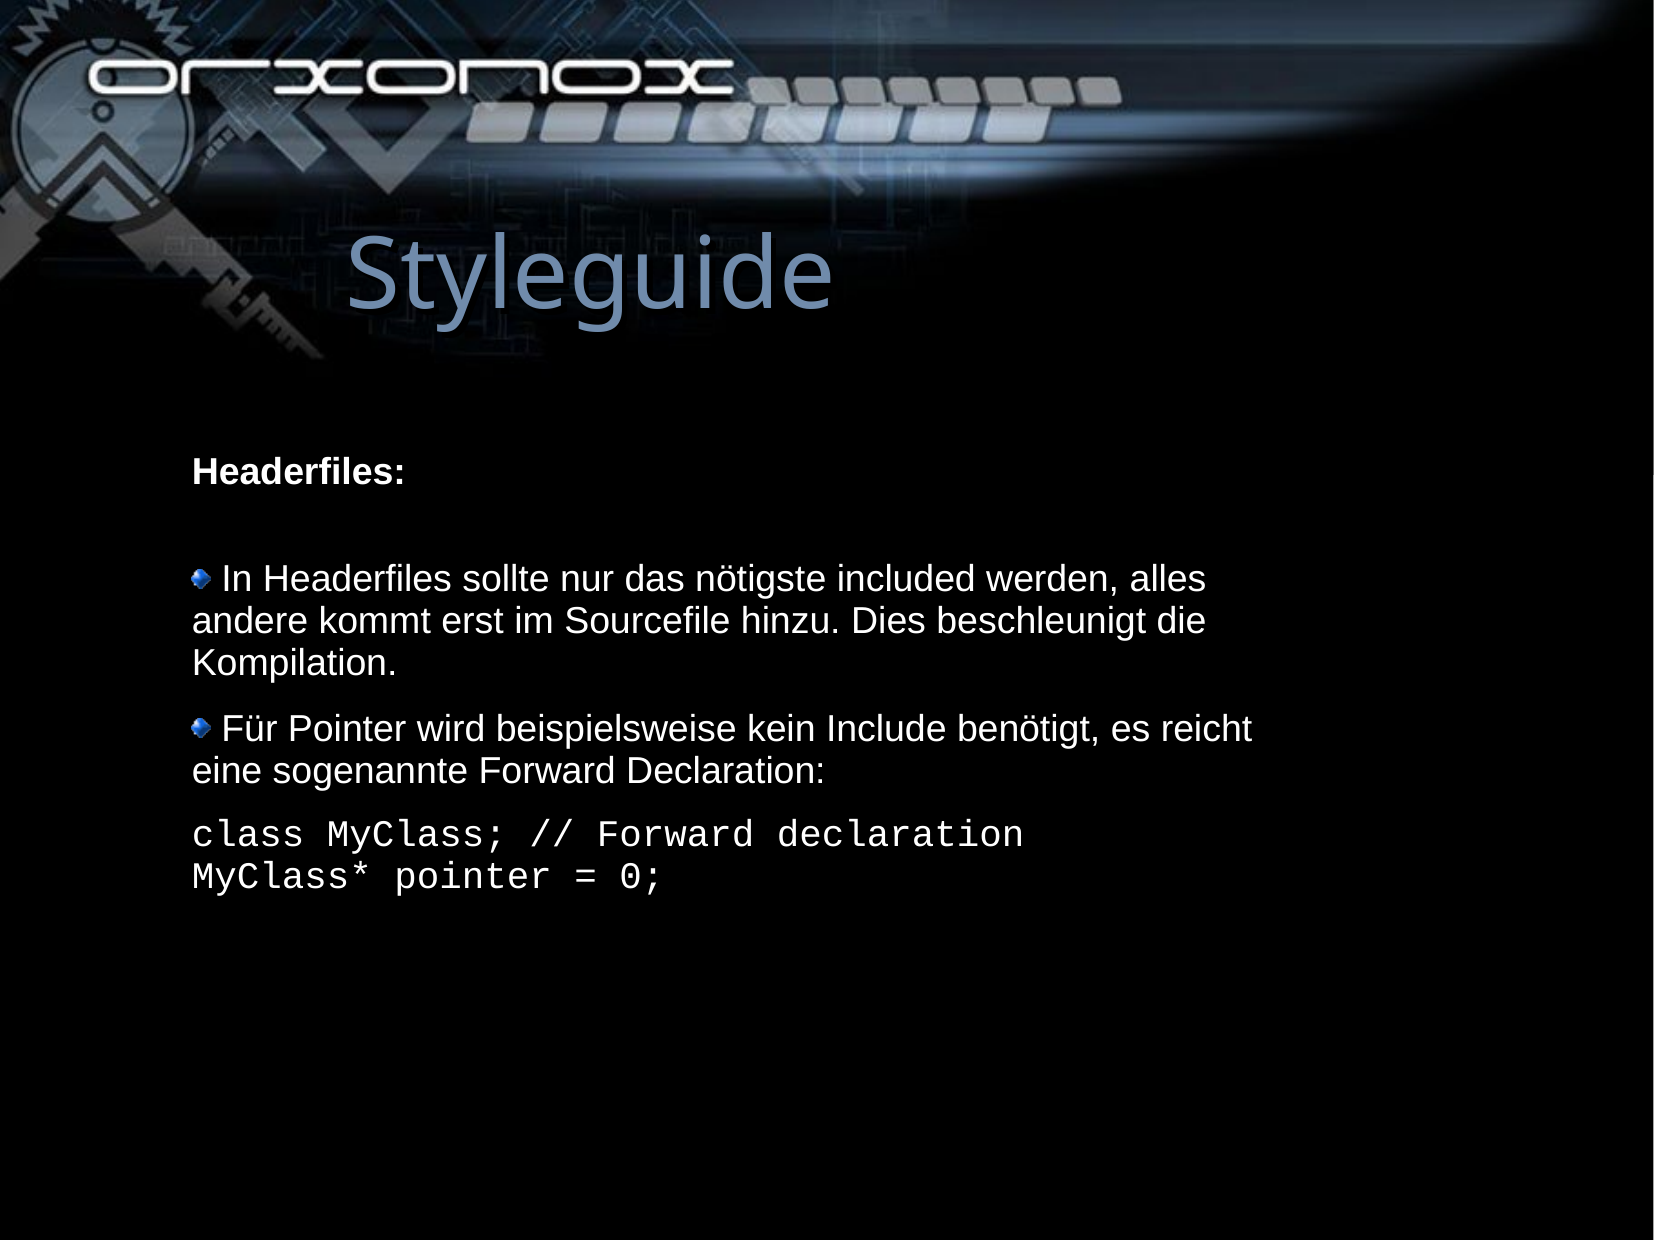

Styleguide
Headerfiles:
 In Headerfiles sollte nur das nötigste included werden, alles andere kommt erst im Sourcefile hinzu. Dies beschleunigt die Kompilation.
 Für Pointer wird beispielsweise kein Include benötigt, es reicht eine sogenannte Forward Declaration:
class MyClass; // Forward declaration
MyClass* pointer = 0;